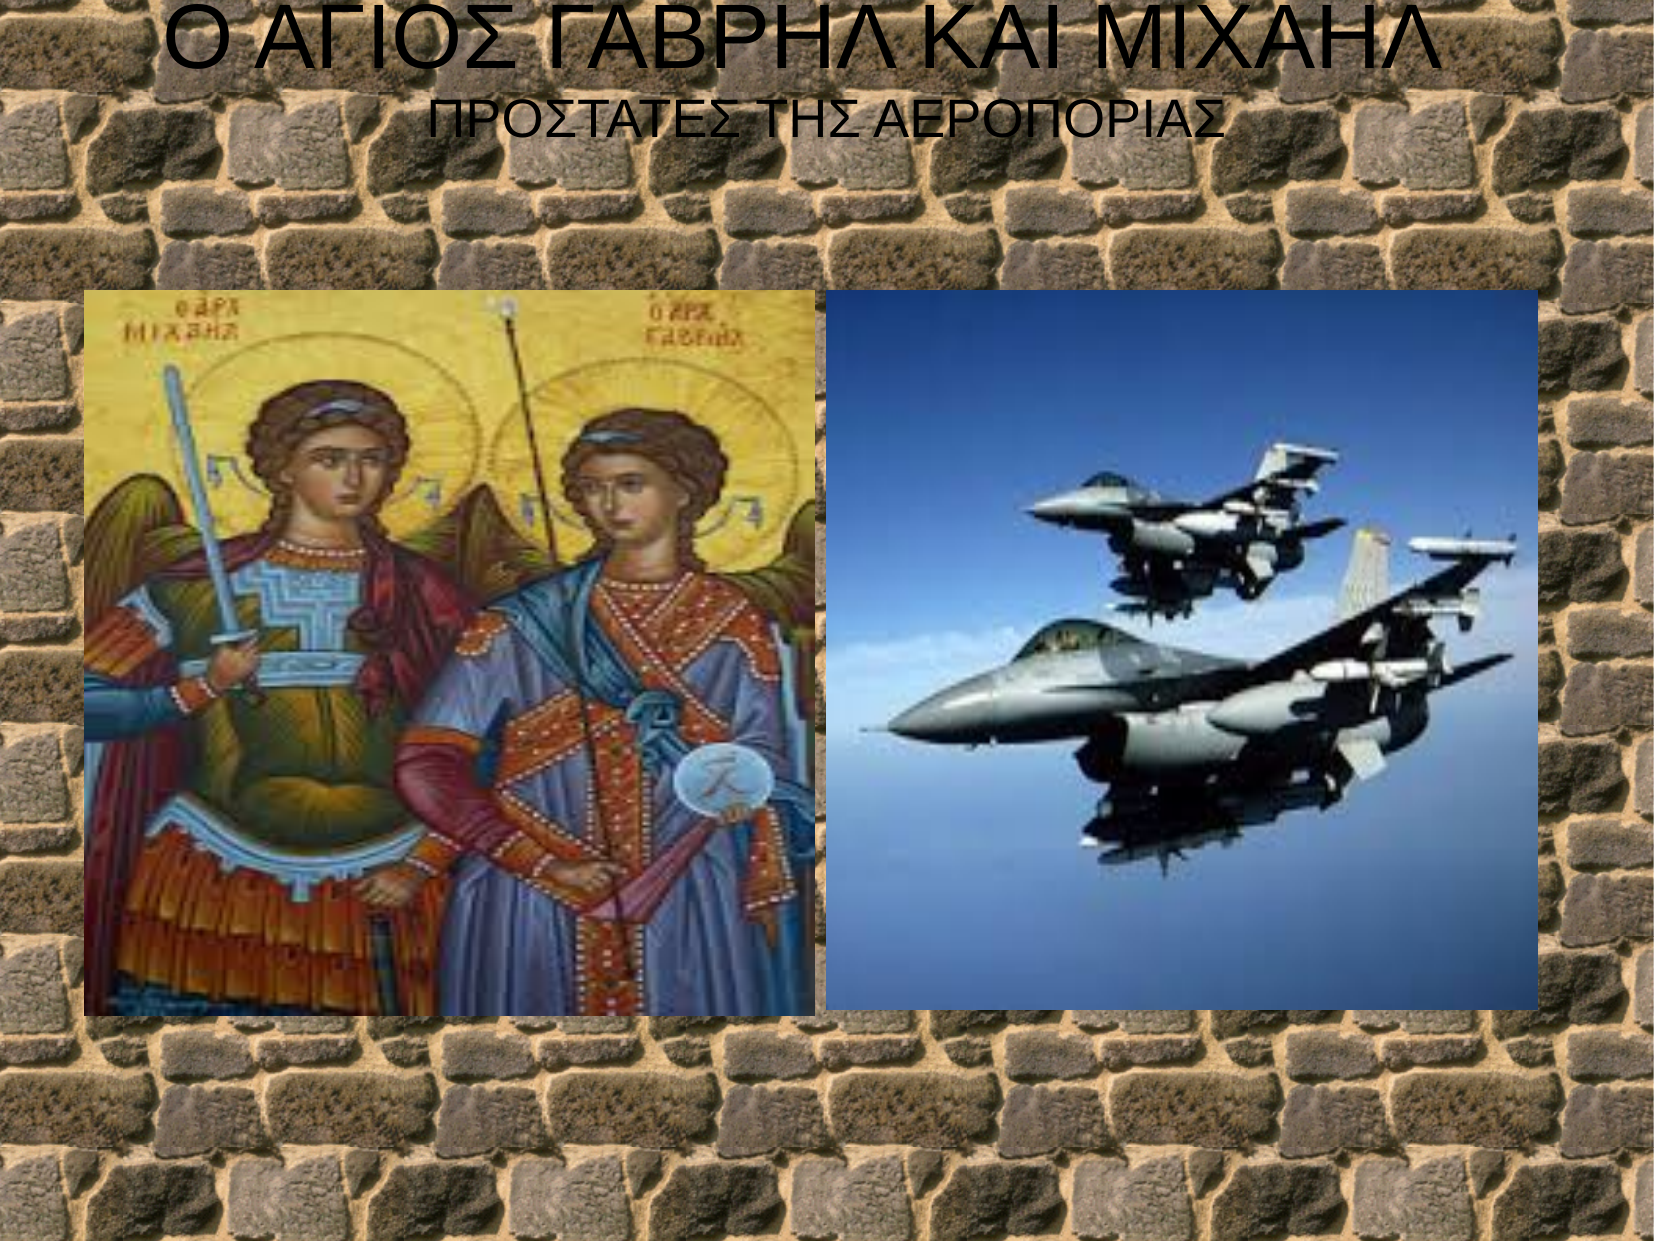

# Ο ΑΓΙΟΣ ΓΑΒΡΗΛ ΚΑΙ ΜΙΧΑΗΛ ΠΡΟΣΤΑΤΕΣ ΤΗΣ ΑΕΡΟΠΟΡΙΑΣ